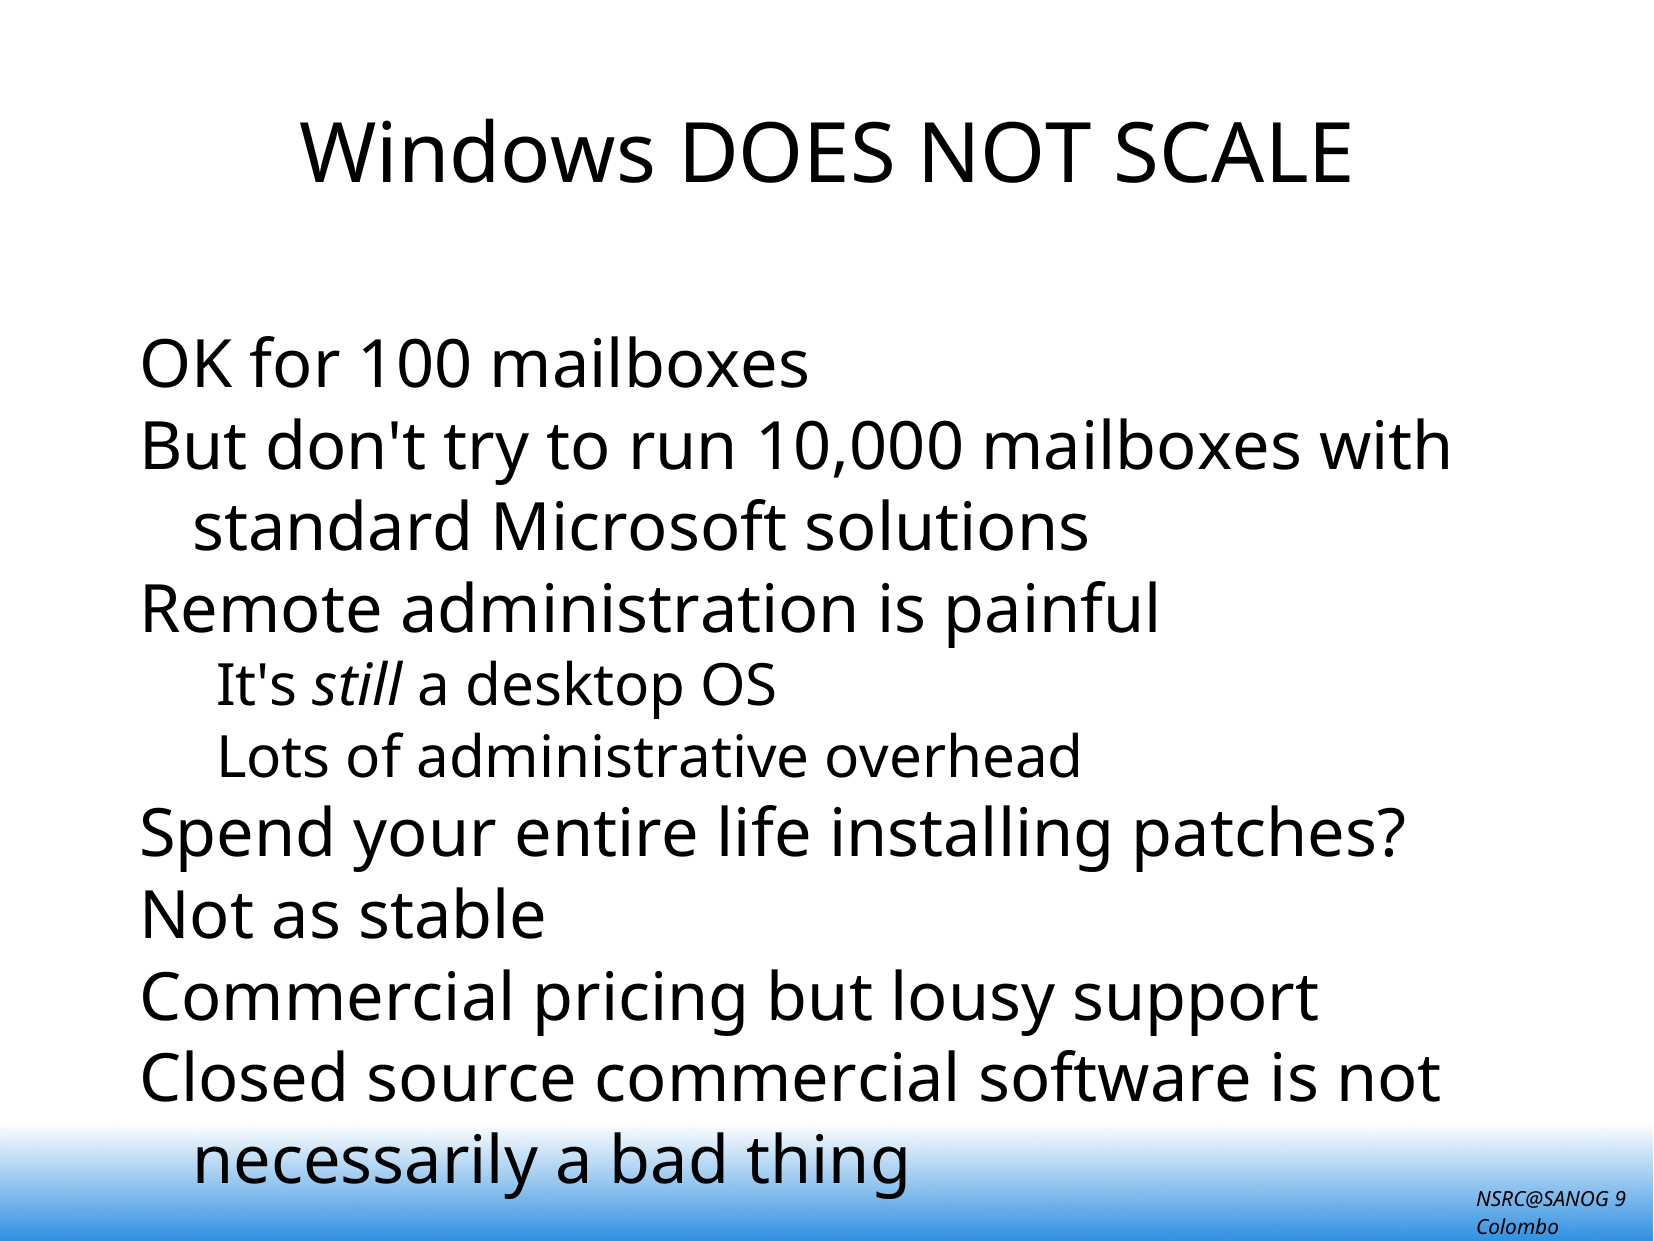

# Windows DOES NOT SCALE
OK for 100 mailboxes
But don't try to run 10,000 mailboxes with standard Microsoft solutions
Remote administration is painful
It's still a desktop OS
Lots of administrative overhead
Spend your entire life installing patches?
Not as stable
Commercial pricing but lousy support
Closed source commercial software is not necessarily a bad thing